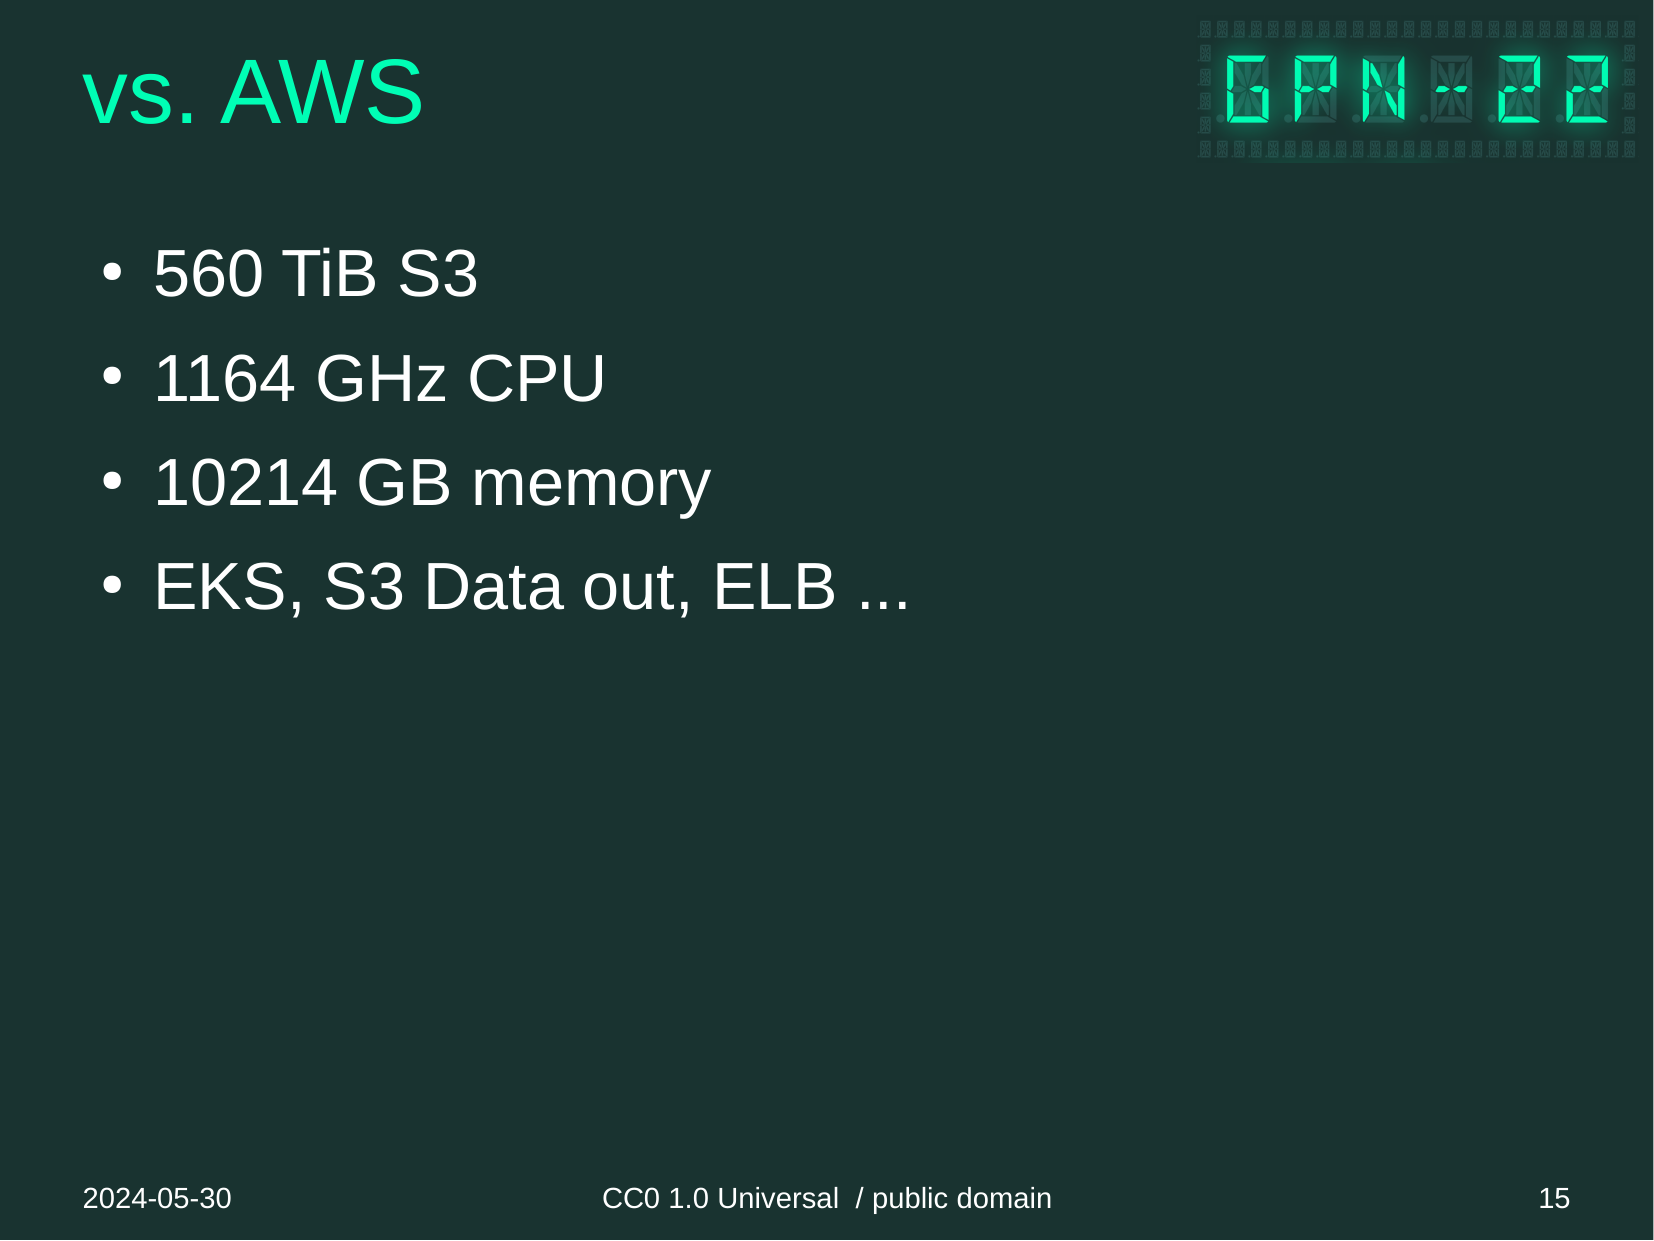

# vs. AWS
560 TiB S3
1164 GHz CPU
10214 GB memory
EKS, S3 Data out, ELB ...
2024-05-30
CC0 1.0 Universal / public domain
15